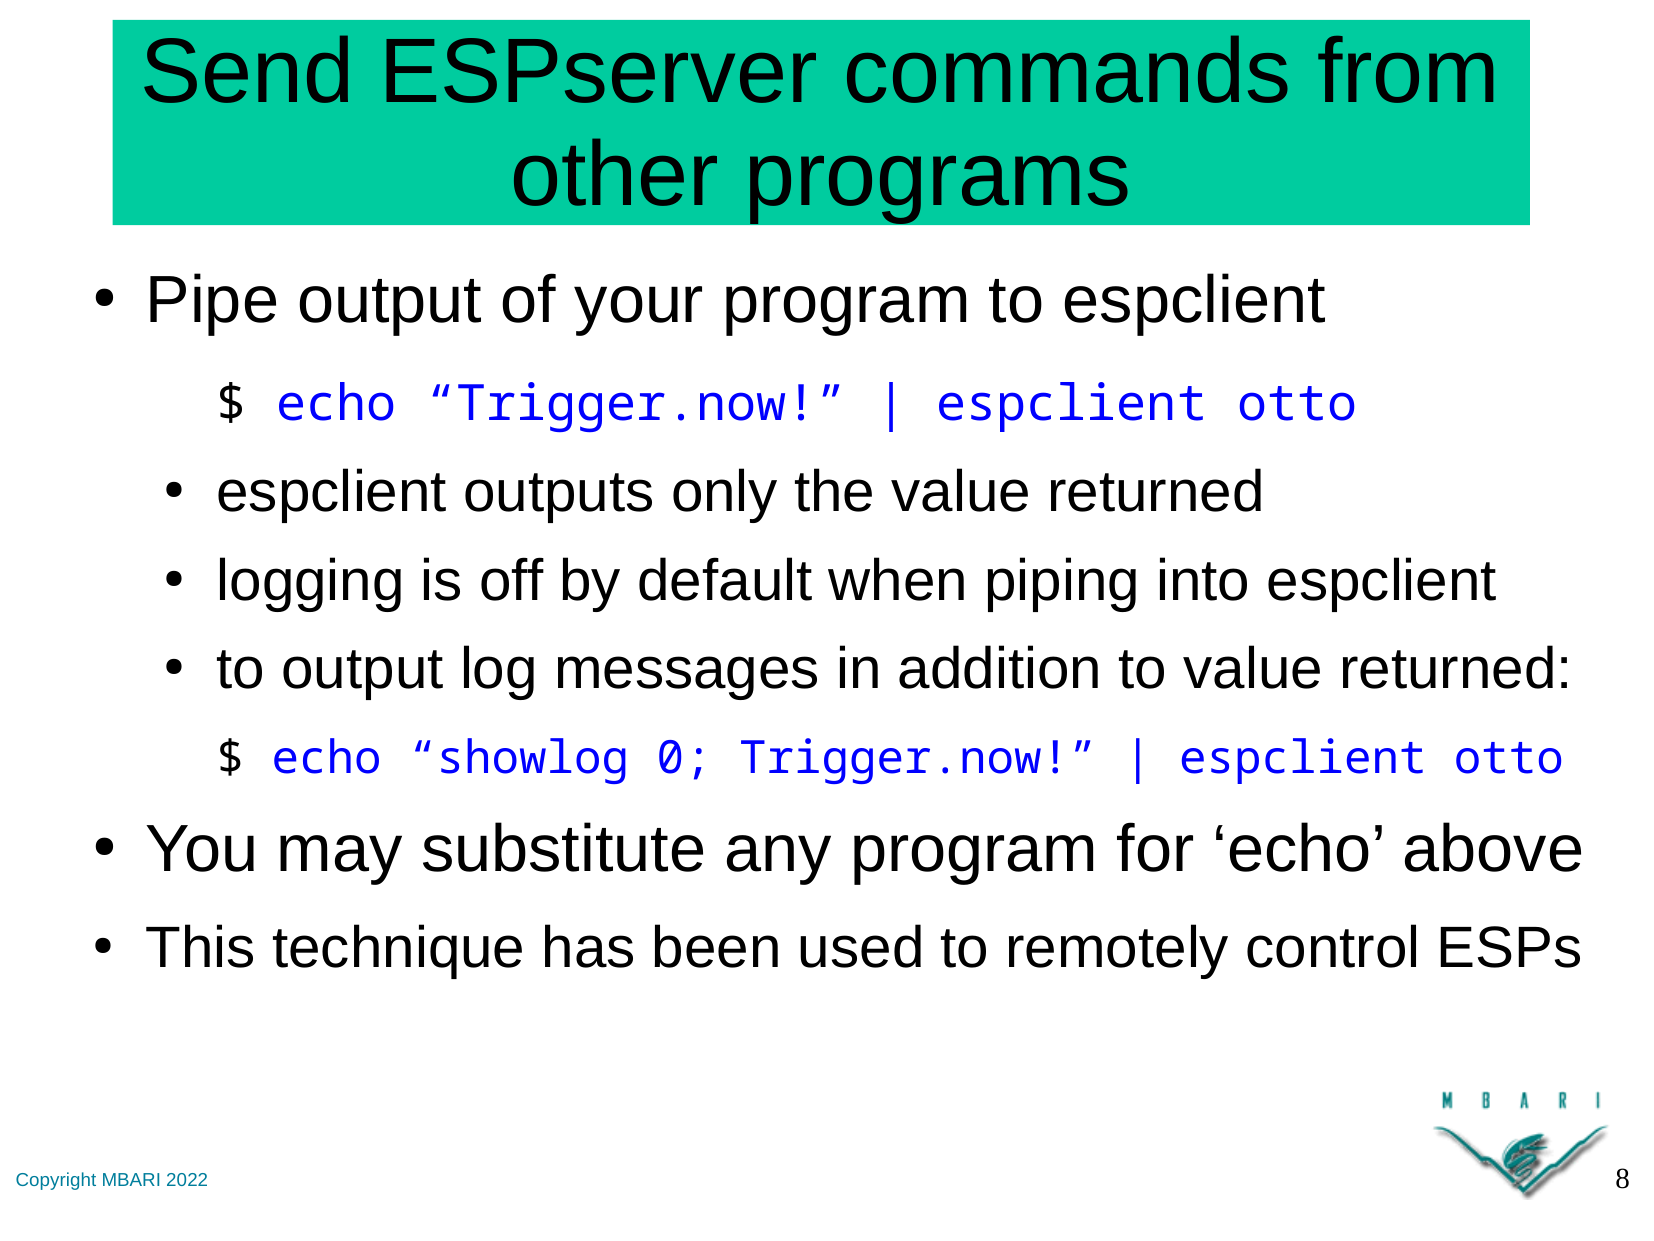

# Send ESPserver commands from other programs
Pipe output of your program to espclient
$ echo “Trigger.now!” | espclient otto
espclient outputs only the value returned
logging is off by default when piping into espclient
to output log messages in addition to value returned:
$ echo “showlog 0; Trigger.now!” | espclient otto
You may substitute any program for ‘echo’ above
This technique has been used to remotely control ESPs